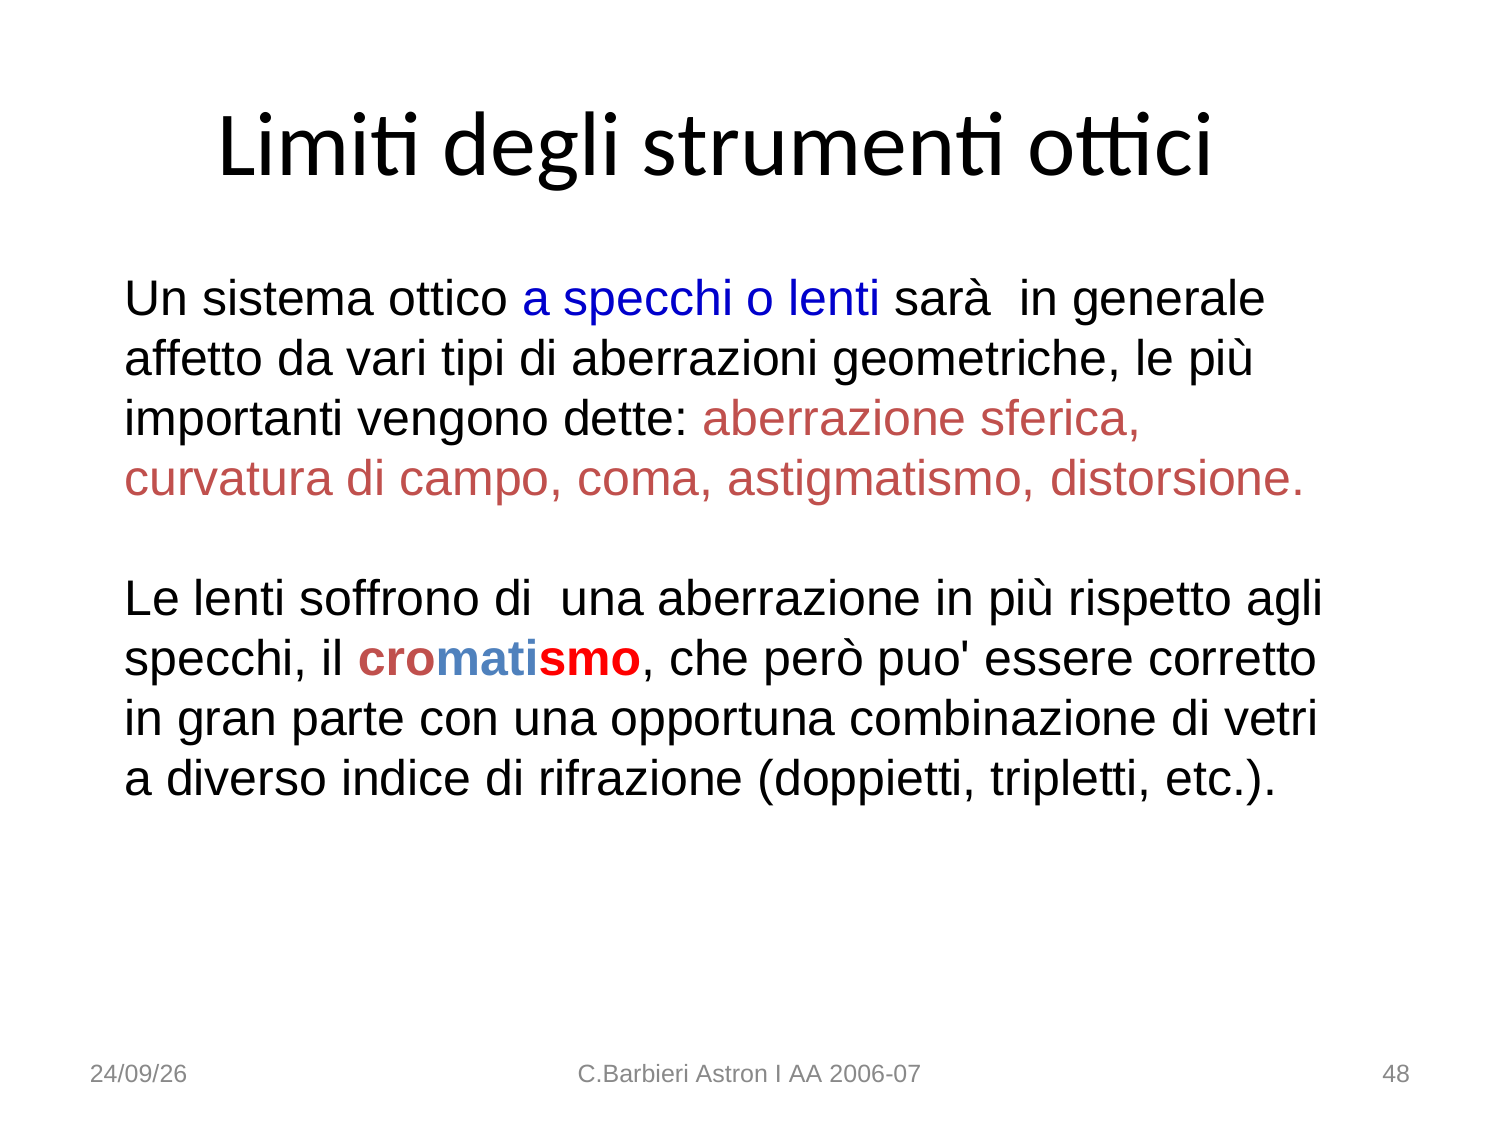

# Limiti degli strumenti ottici
Un sistema ottico a specchi o lenti sarà in generale affetto da vari tipi di aberrazioni geometriche, le più importanti vengono dette: aberrazione sferica, curvatura di campo, coma, astigmatismo, distorsione.
Le lenti soffrono di una aberrazione in più rispetto agli specchi, il cromatismo, che però puo' essere corretto in gran parte con una opportuna combinazione di vetri a diverso indice di rifrazione (doppietti, tripletti, etc.).
C.Barbieri Astron I AA 2006-07